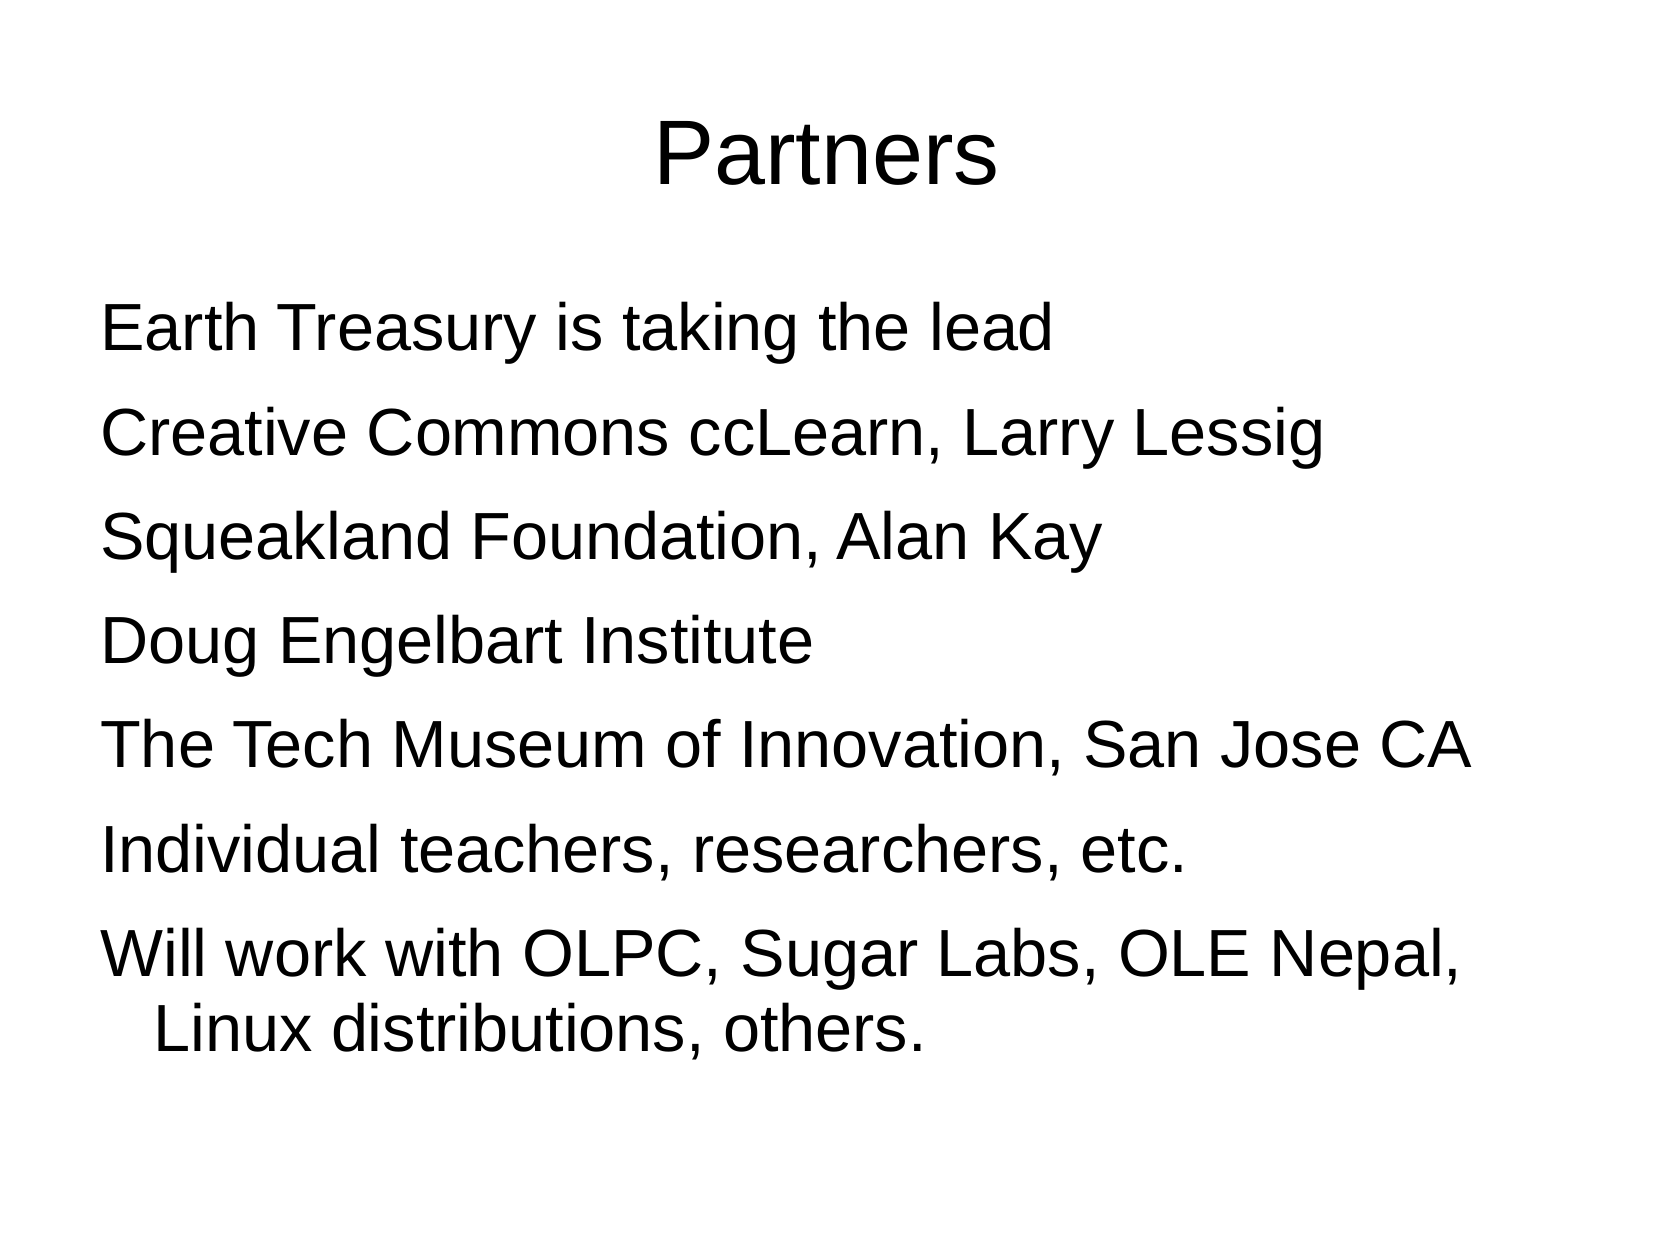

# Partners
Earth Treasury is taking the lead
Creative Commons ccLearn, Larry Lessig
Squeakland Foundation, Alan Kay
Doug Engelbart Institute
The Tech Museum of Innovation, San Jose CA
Individual teachers, researchers, etc.
Will work with OLPC, Sugar Labs, OLE Nepal, Linux distributions, others.